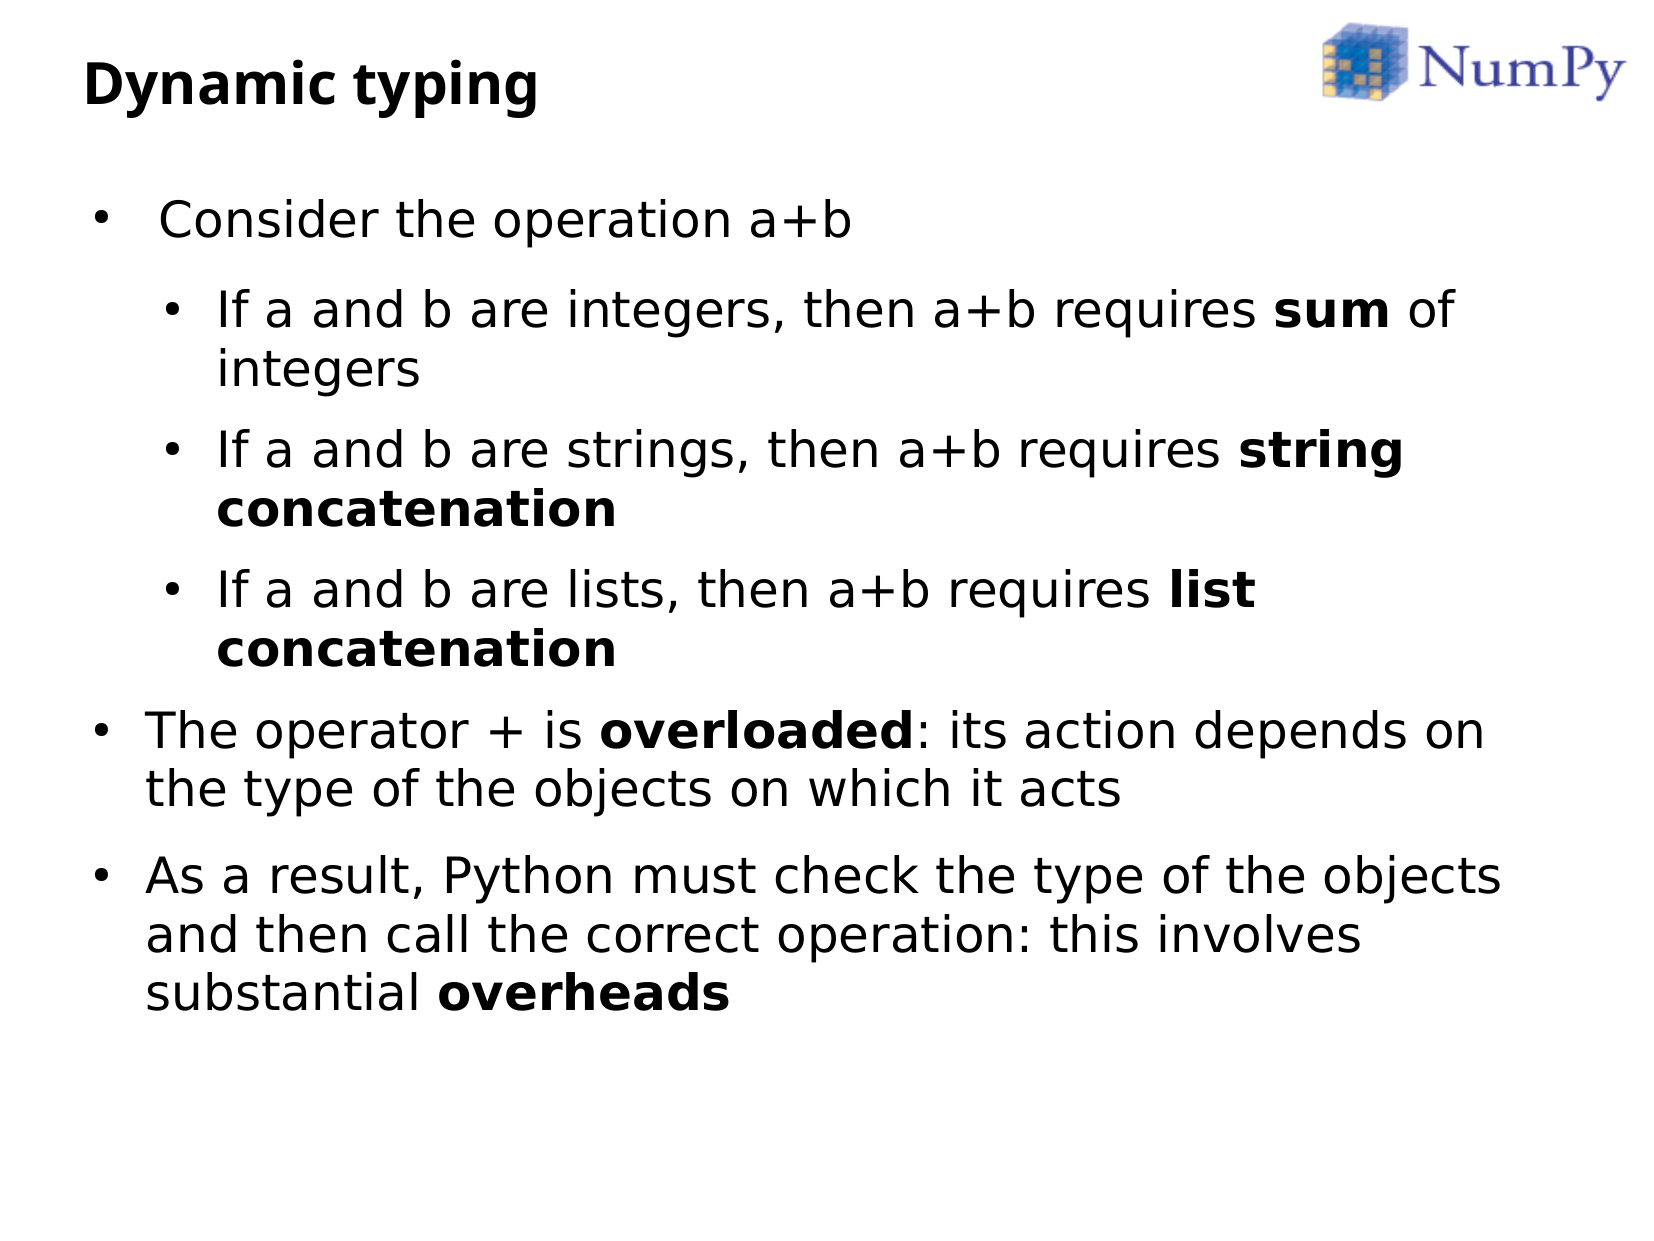

# Dynamic typing
 Consider the operation a+b
If a and b are integers, then a+b requires sum of integers
If a and b are strings, then a+b requires string concatenation
If a and b are lists, then a+b requires list concatenation
The operator + is overloaded: its action depends on the type of the objects on which it acts
As a result, Python must check the type of the objects and then call the correct operation: this involves substantial overheads